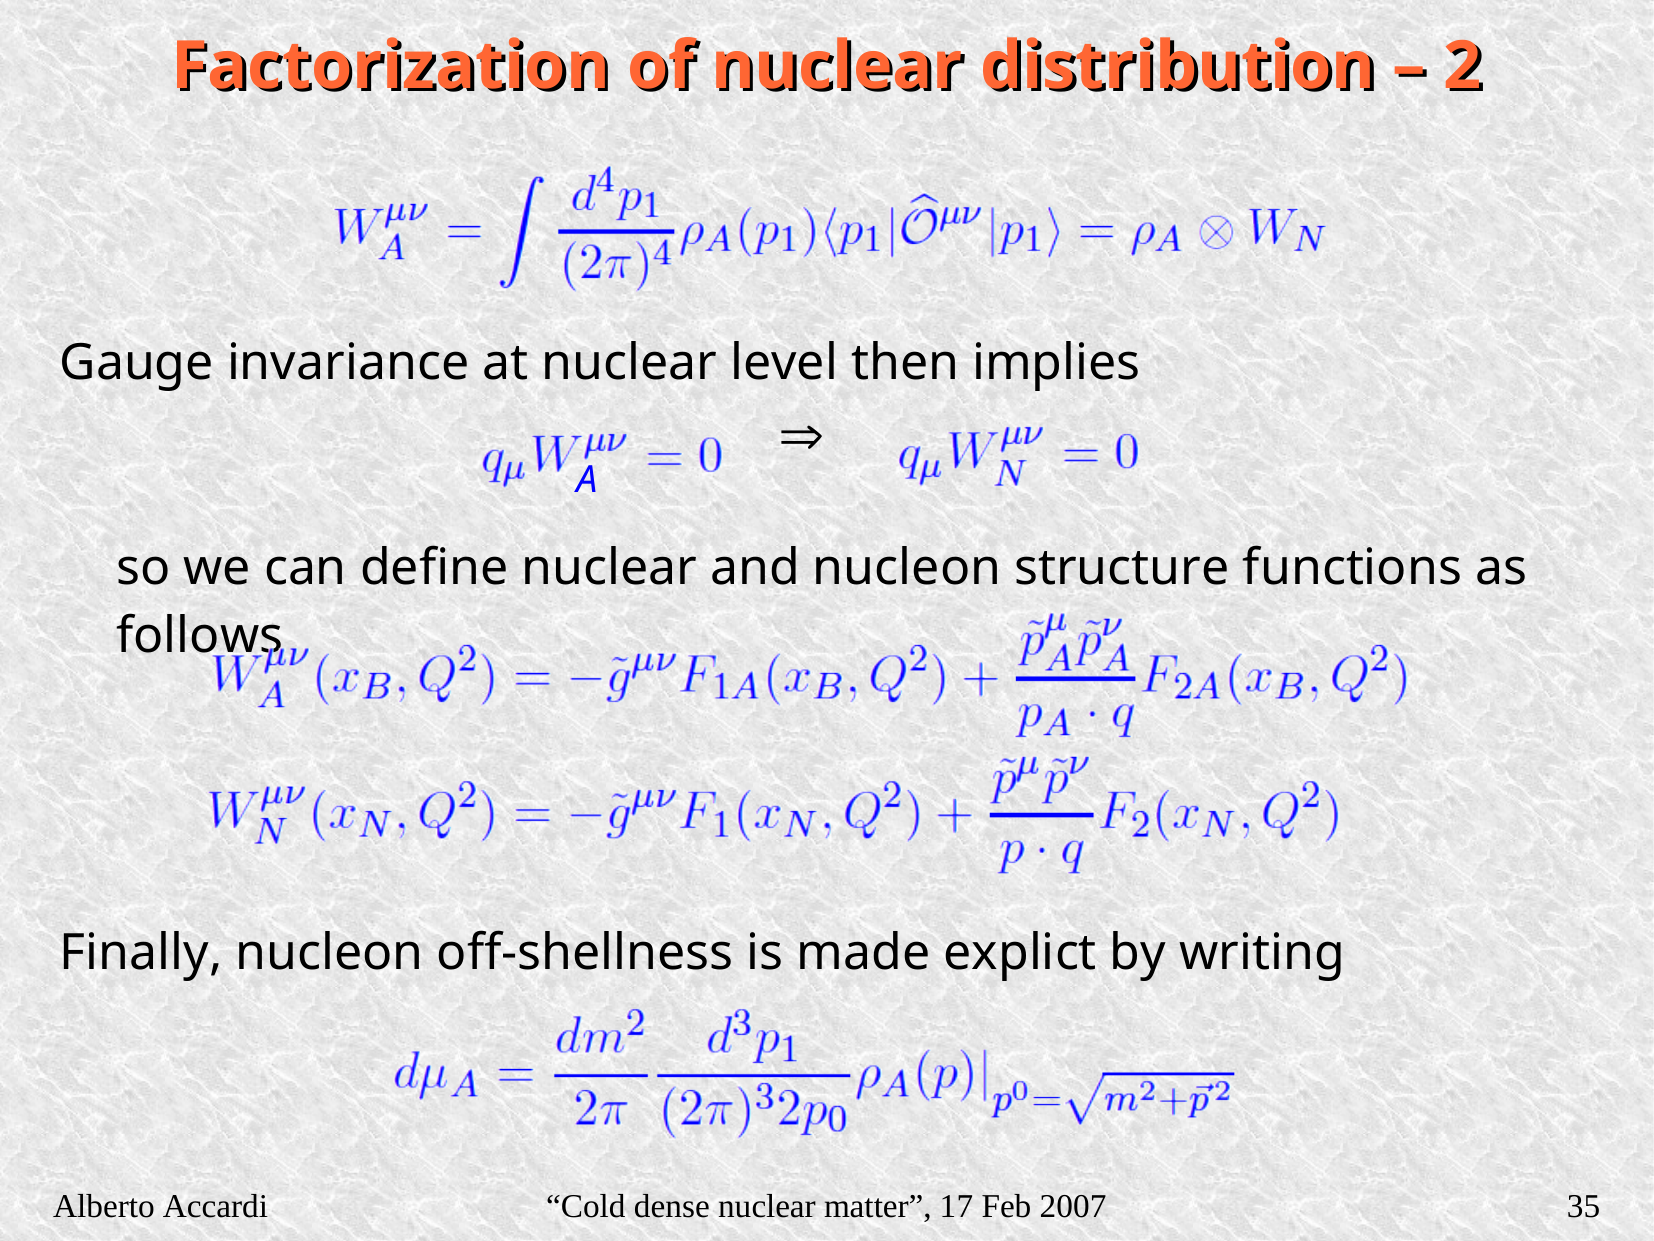

Factorization of nuclear distribution – 2
Gauge invariance at nuclear level then implies
so we can define nuclear and nucleon structure functions as follows

A
Finally, nucleon off-shellness is made explict by writing
Alberto Accardi
Hot Quarks 2006
35